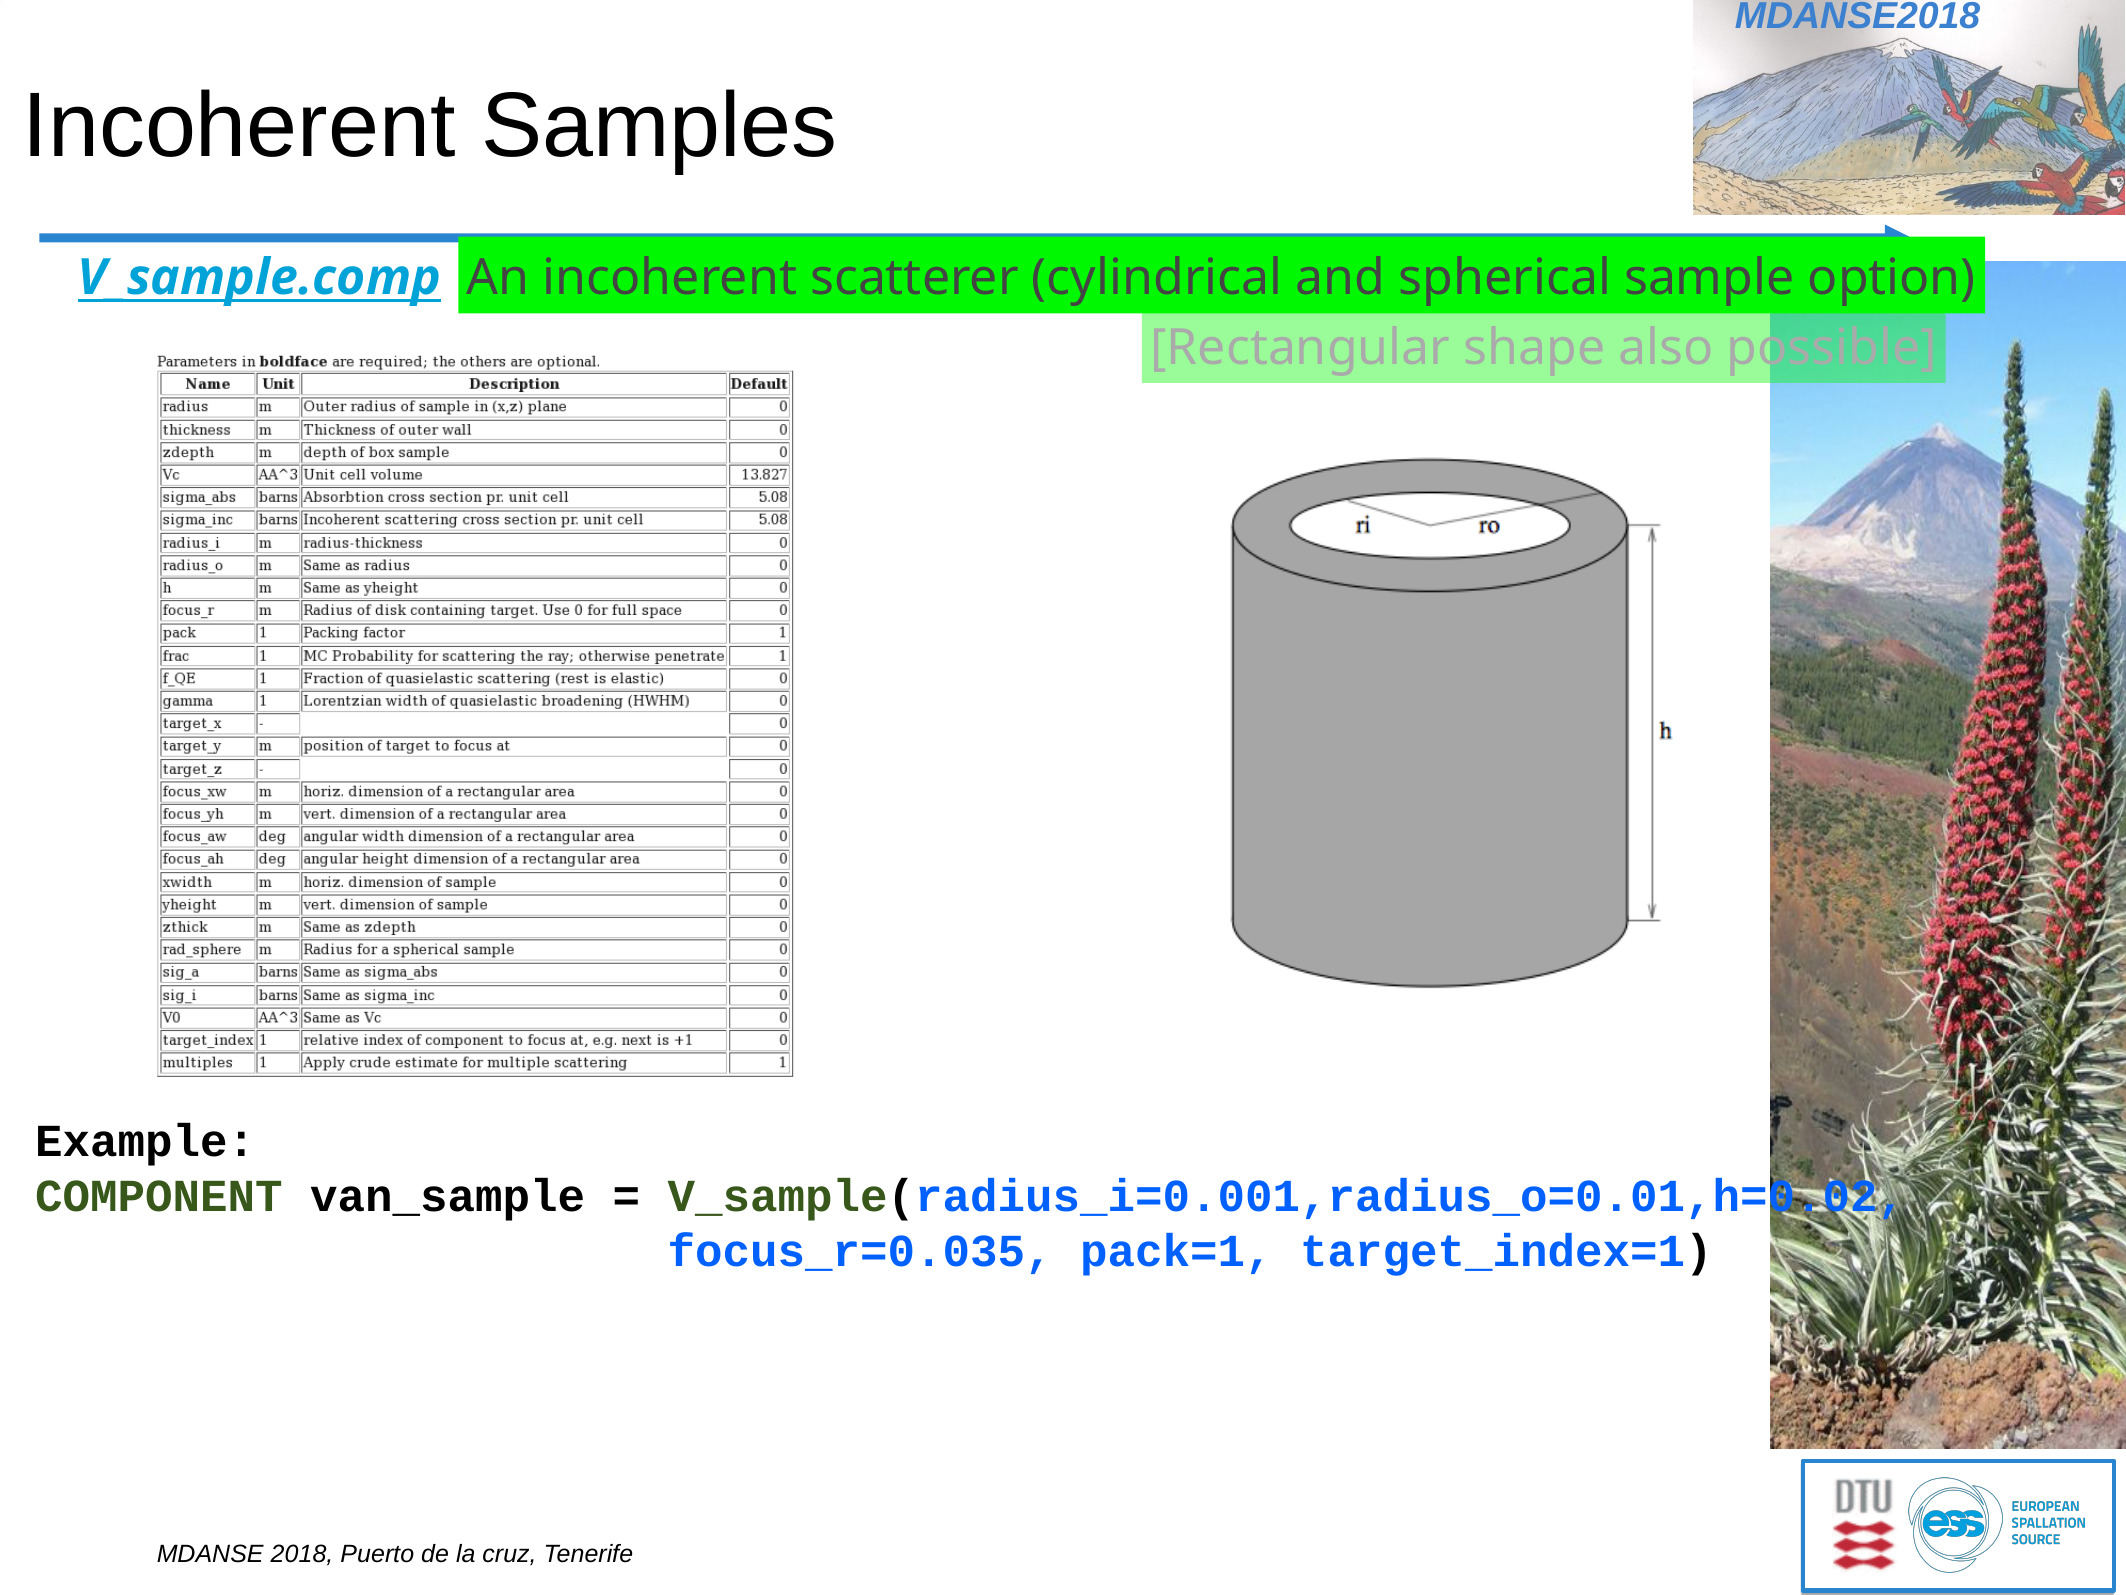

# Incoherent Samples
V_sample.comp
An incoherent scatterer (cylindrical and spherical sample option)
[Rectangular shape also possible]
Example:
COMPONENT van_sample = V_sample(radius_i=0.001,radius_o=0.01,h=0.02,
 focus_r=0.035, pack=1, target_index=1)